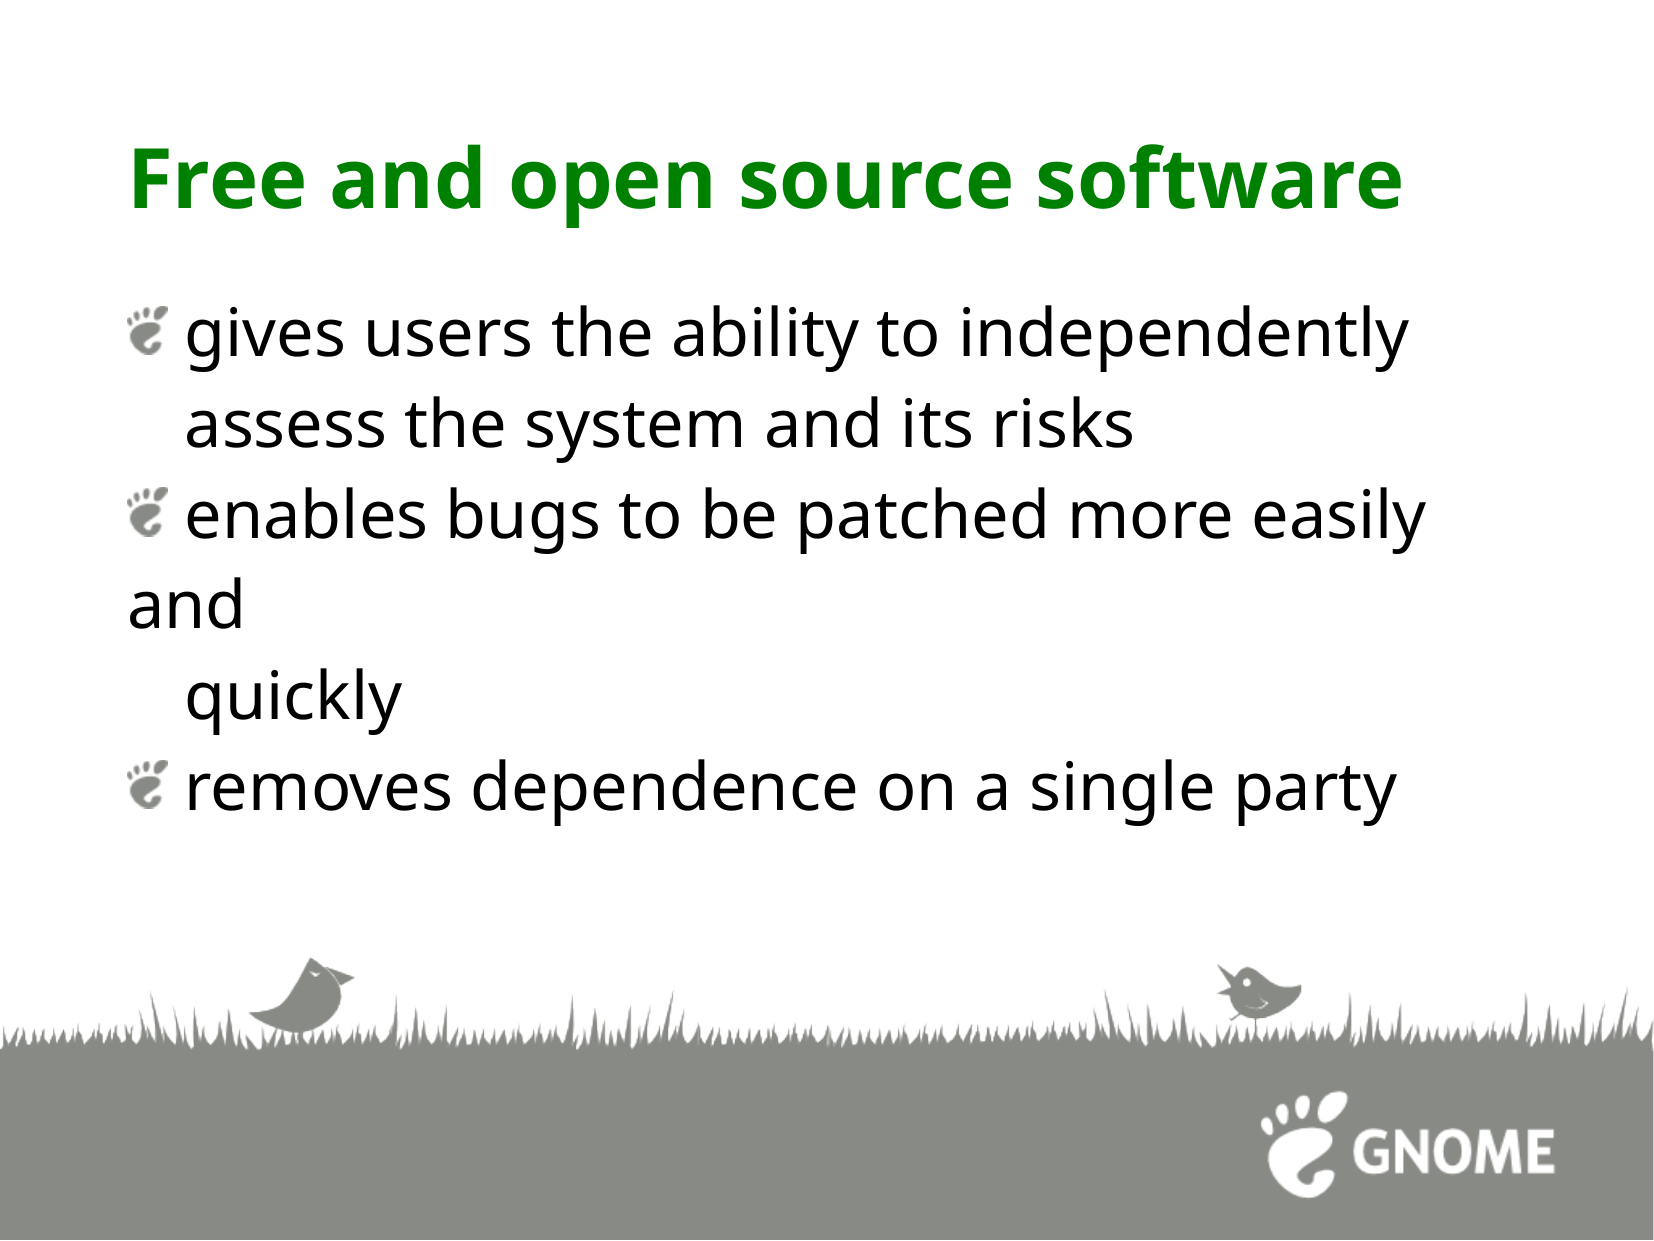

Free and open source software
 gives users the ability to independently
 assess the system and its risks
 enables bugs to be patched more easily and
 quickly
 removes dependence on a single party